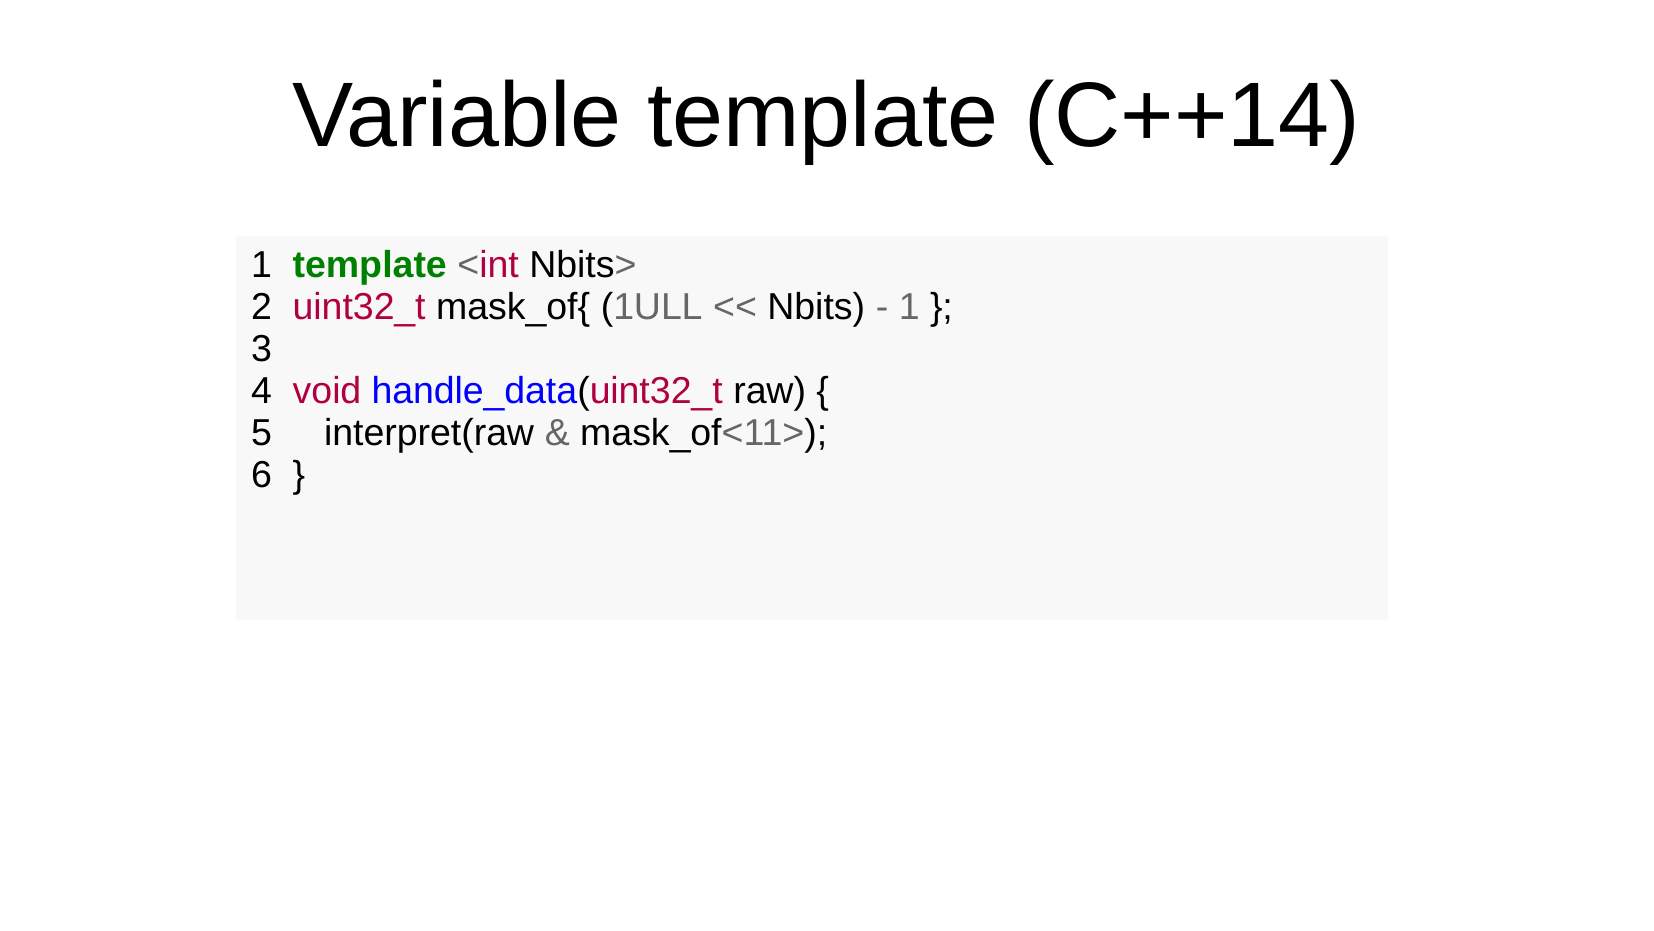

# Variable template (C++14)
1 template <int Nbits>
2 uint32_t mask_of{ (1ULL << Nbits) - 1 };
3
4 void handle_data(uint32_t raw) {
5 interpret(raw & mask_of<11>);
6 }